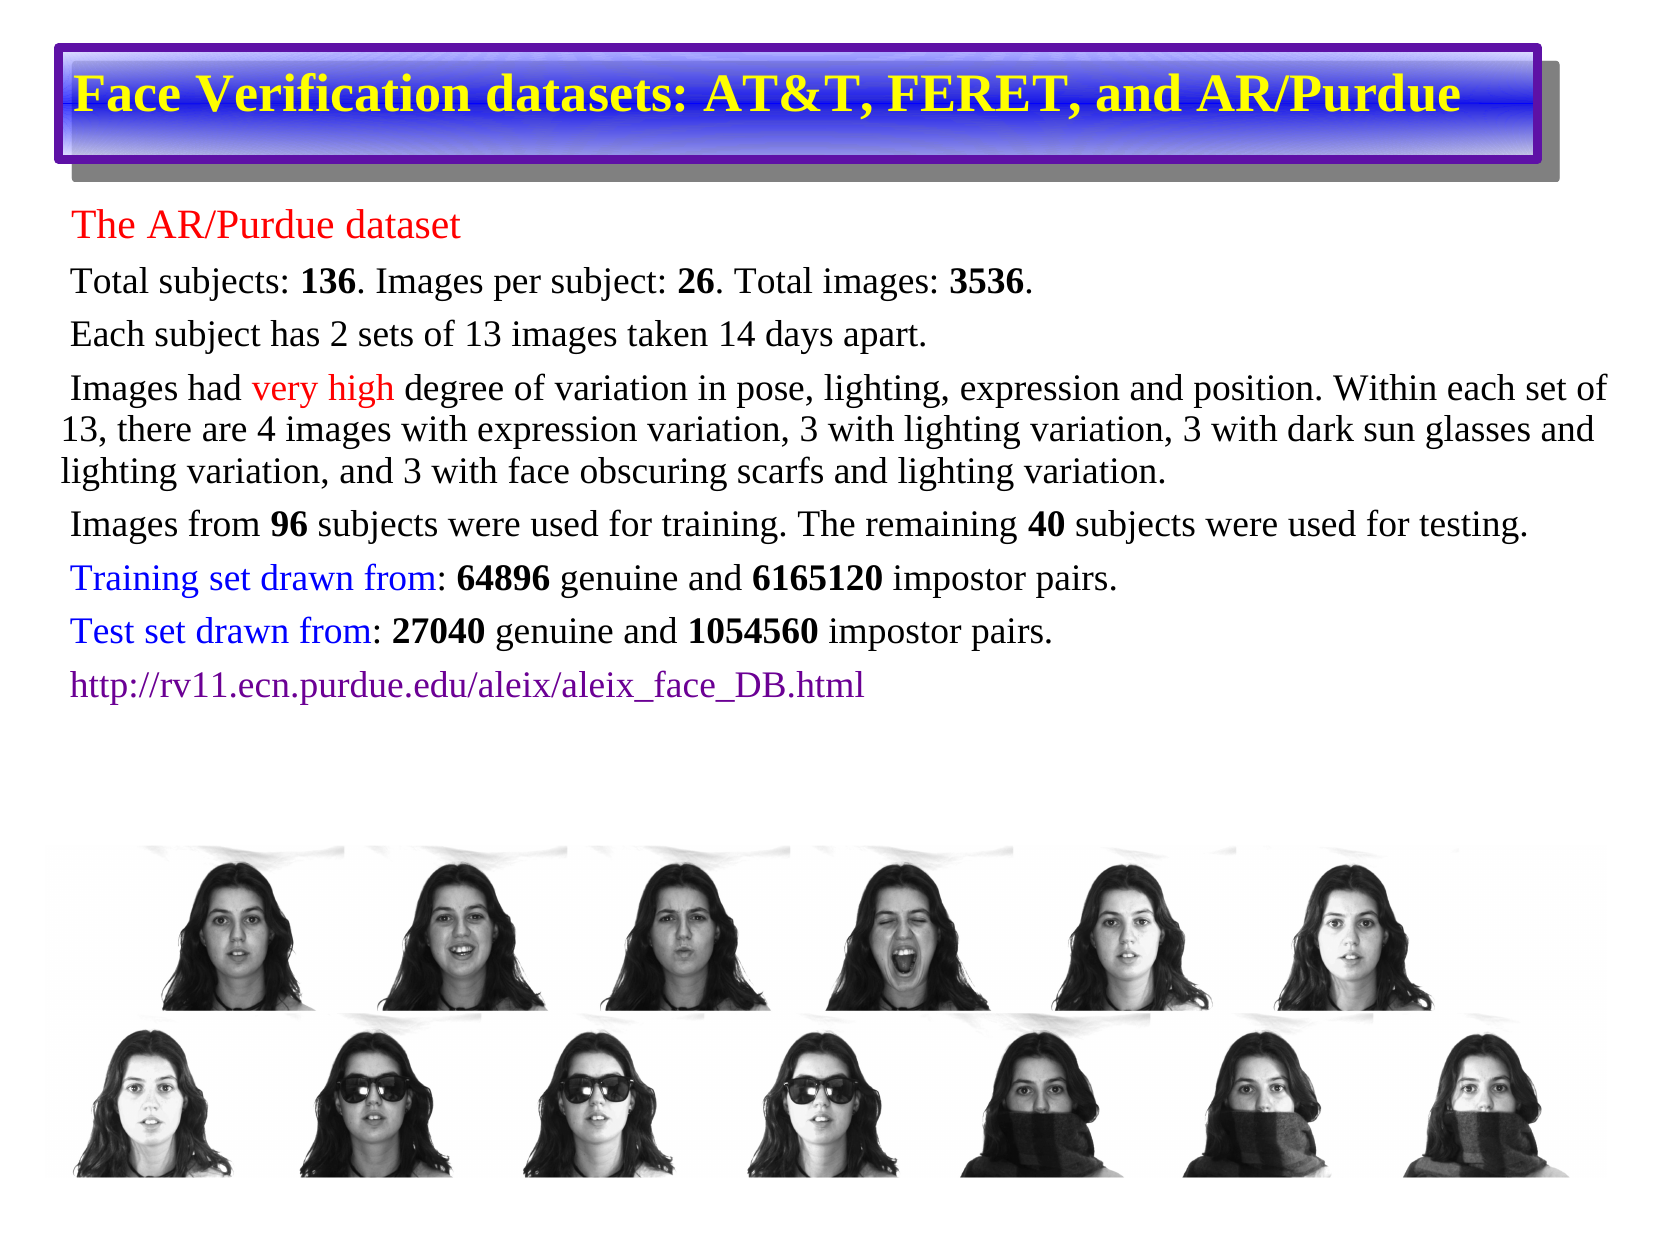

Face Verification datasets: AT&T, FERET, and AR/Purdue
 The AR/Purdue dataset
 Total subjects: 136. Images per subject: 26. Total images: 3536.
 Each subject has 2 sets of 13 images taken 14 days apart.
 Images had very high degree of variation in pose, lighting, expression and position. Within each set of 13, there are 4 images with expression variation, 3 with lighting variation, 3 with dark sun glasses and lighting variation, and 3 with face obscuring scarfs and lighting variation.
 Images from 96 subjects were used for training. The remaining 40 subjects were used for testing.
 Training set drawn from: 64896 genuine and 6165120 impostor pairs.
 Test set drawn from: 27040 genuine and 1054560 impostor pairs.
 http://rv11.ecn.purdue.edu/aleix/aleix_face_DB.html